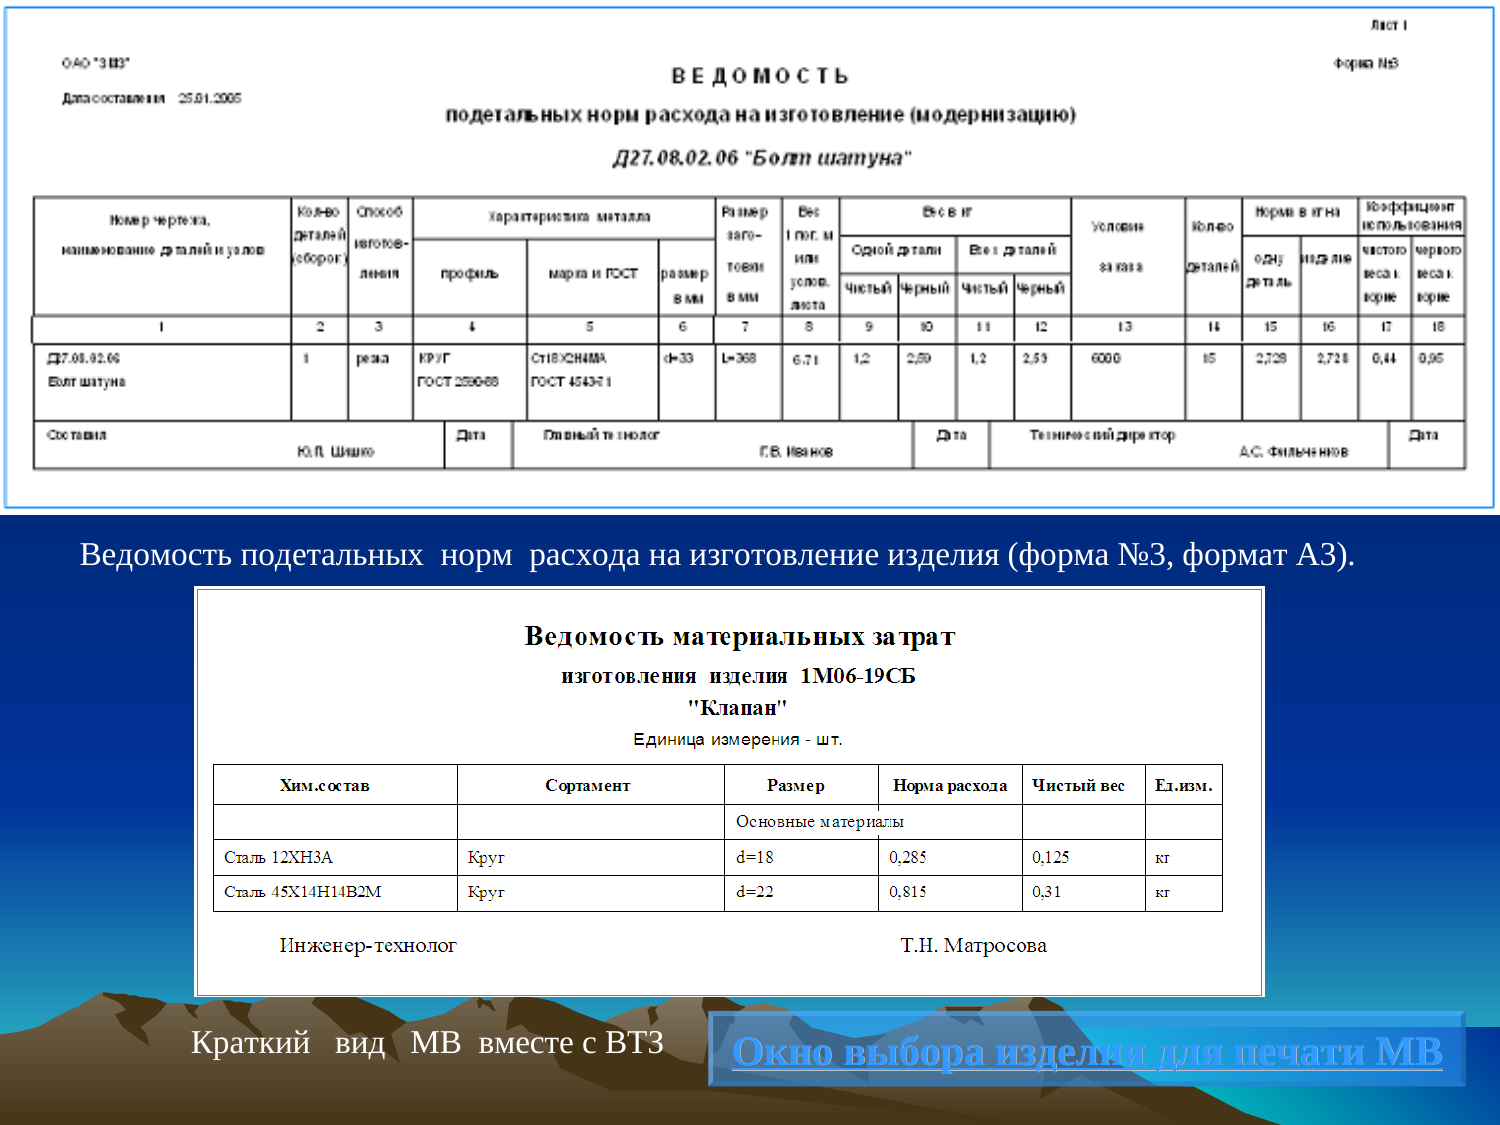

Ведомость подетальных норм расхода на изготовление изделия (форма №3, формат А3).
Окно выбора изделия для печати МВ
Краткий вид МВ вместе с ВТЗ